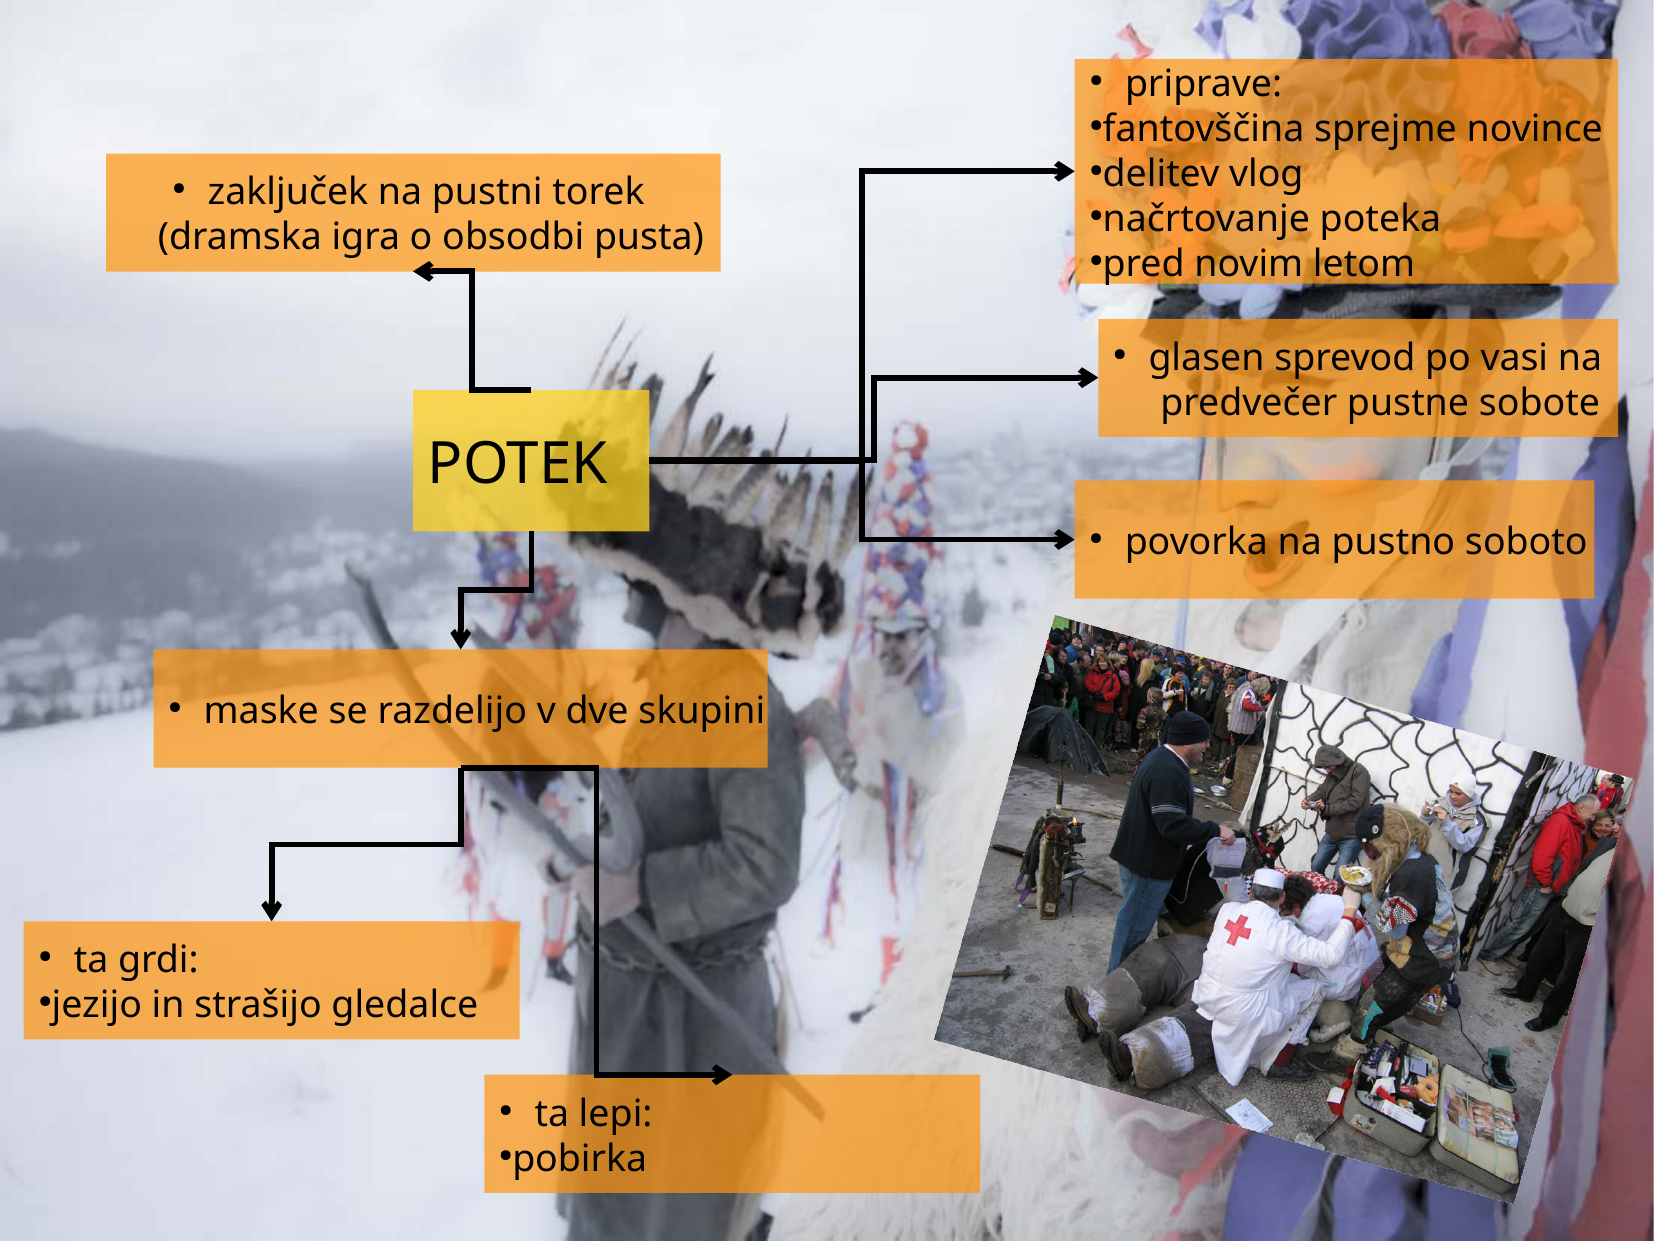

priprave:
fantovščina sprejme novince
delitev vlog
načrtovanje poteka
pred novim letom
zaključek na pustni torek
(dramska igra o obsodbi pusta)
glasen sprevod po vasi na
predvečer pustne sobote
POTEK
povorka na pustno soboto
maske se razdelijo v dve skupini
ta grdi:
jezijo in strašijo gledalce
ta lepi:
pobirka